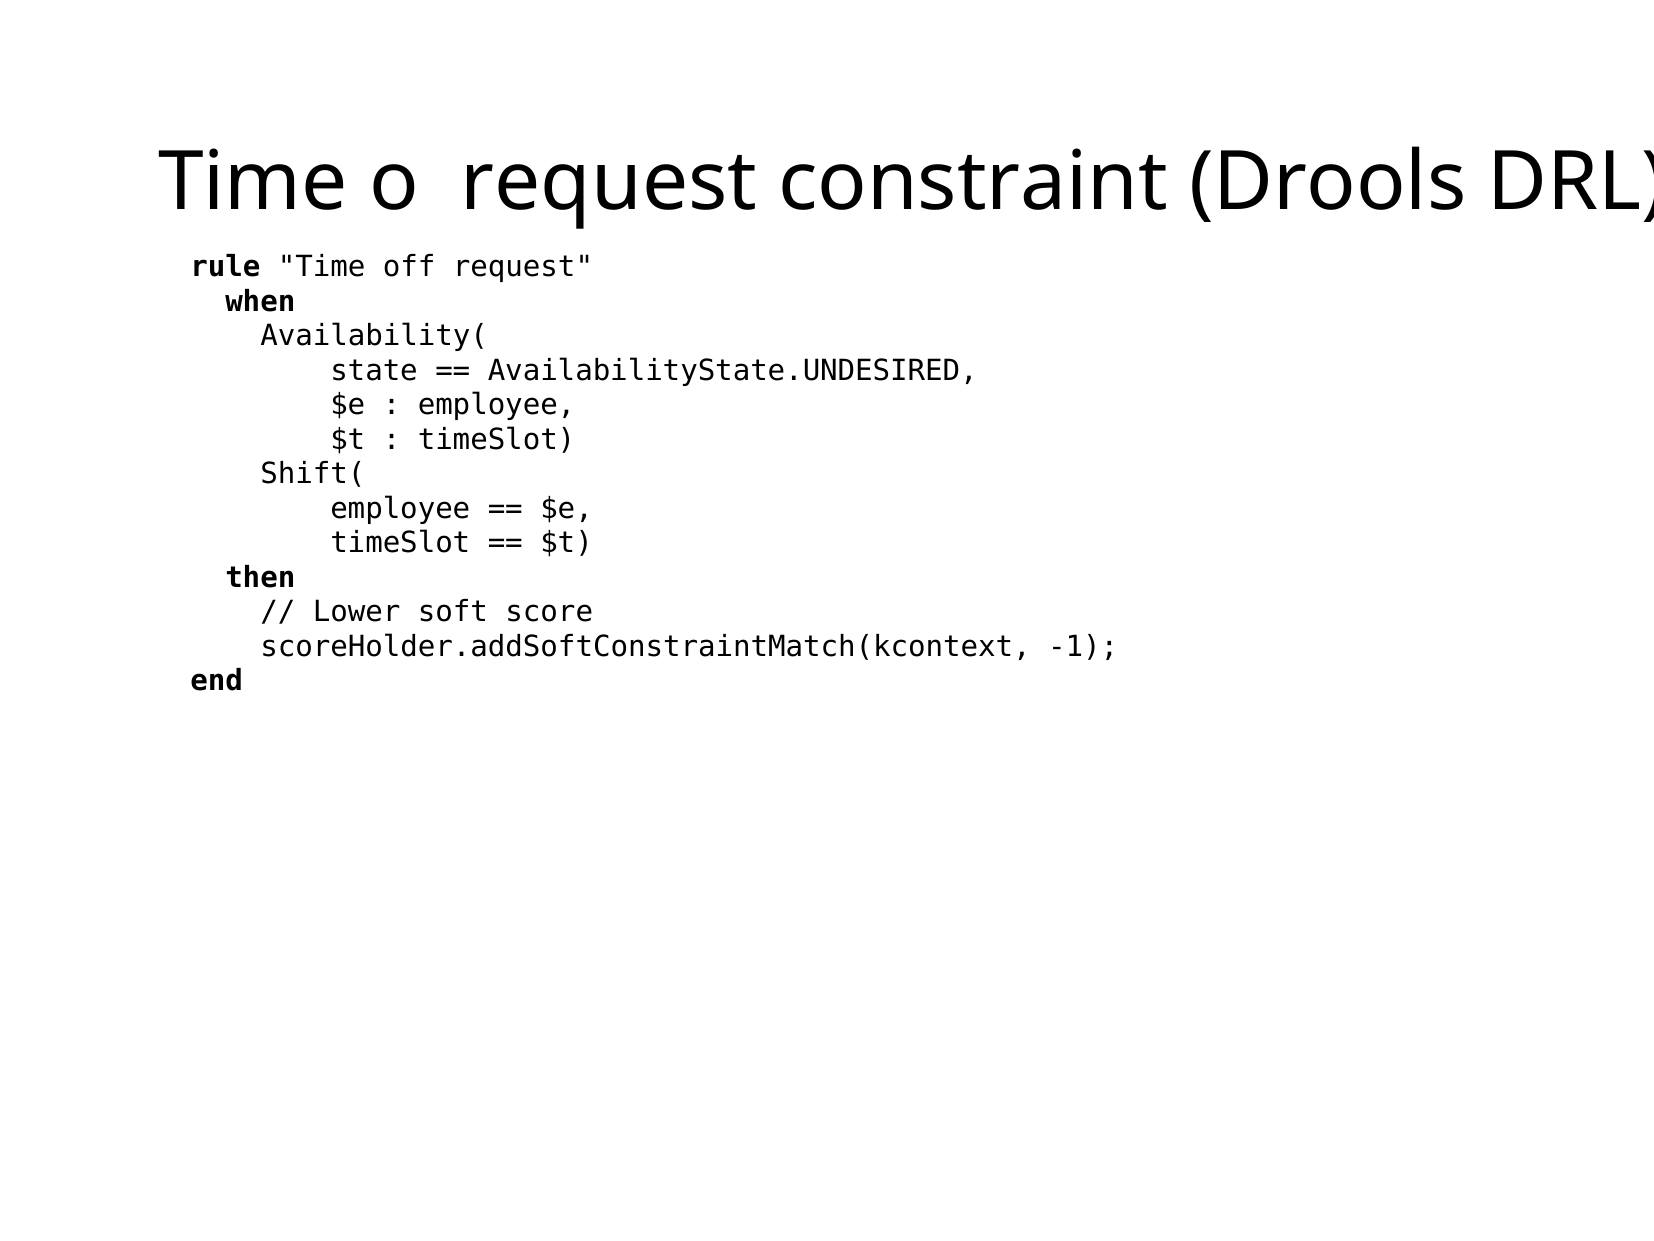

Time o request constraint (Drools DRL)
rule "Time off request"
 when
 Availability(
 state == AvailabilityState.UNDESIRED,
 $e : employee,
 $t : timeSlot)
 Shift(
 employee == $e,
 timeSlot == $t)
 then
 // Lower soft score
 scoreHolder.addSoftConstraintMatch(kcontext, -1);
end